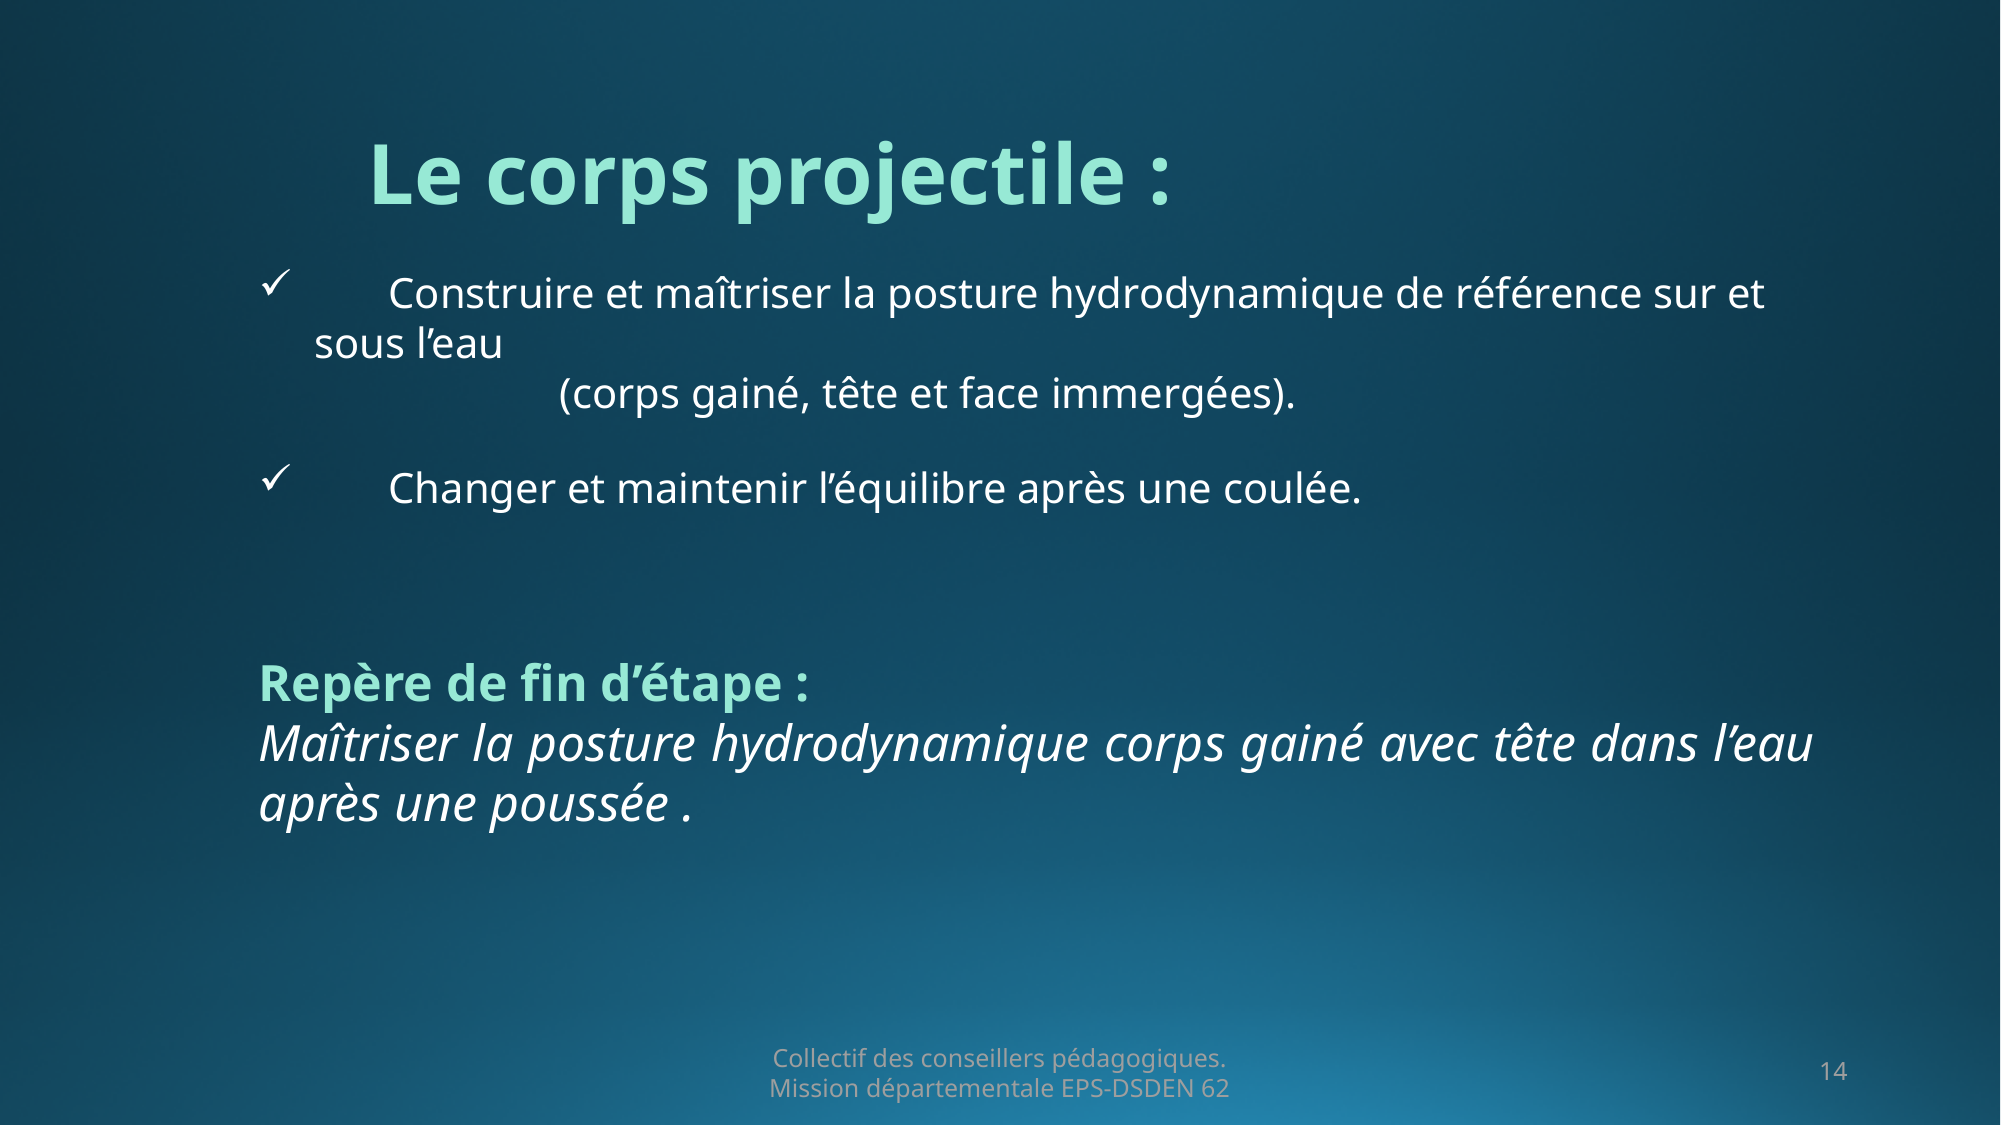

Le corps projectile :
	Construire et maîtriser la posture hydrodynamique de référence sur et sous l’eau
 (corps gainé, tête et face immergées).
	Changer et maintenir l’équilibre après une coulée.
Repère de fin d’étape :
Maîtriser la posture hydrodynamique corps gainé avec tête dans l’eau après une poussée .
Collectif des conseillers pédagogiques.
Mission départementale EPS-DSDEN 62